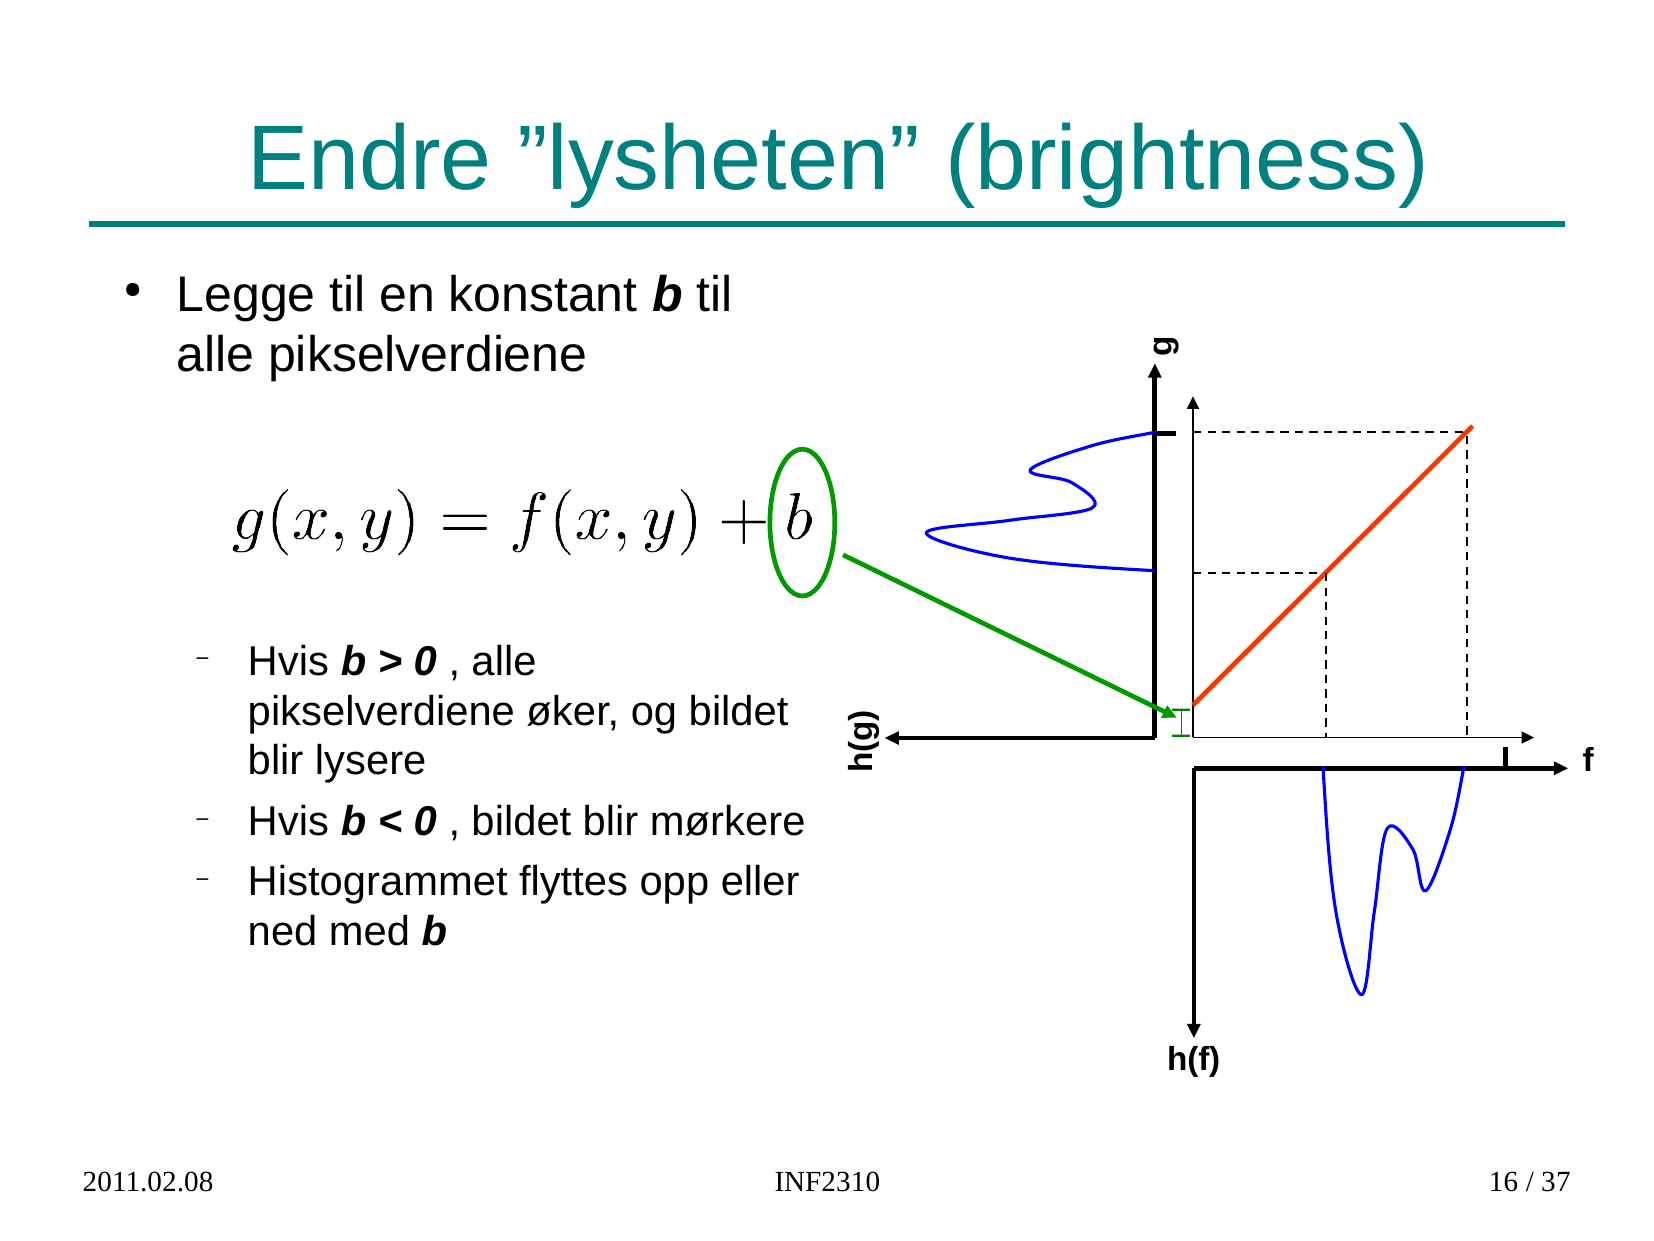

# Endre ”lysheten” (brightness)
Legge til en konstant b til alle pikselverdiene
Hvis b > 0 , alle pikselverdiene øker, og bildet blir lysere
Hvis b < 0 , bildet blir mørkere
Histogrammet flyttes opp eller ned med b
g
h(g)
f
h(f)
2011.02.08
INF2310
16